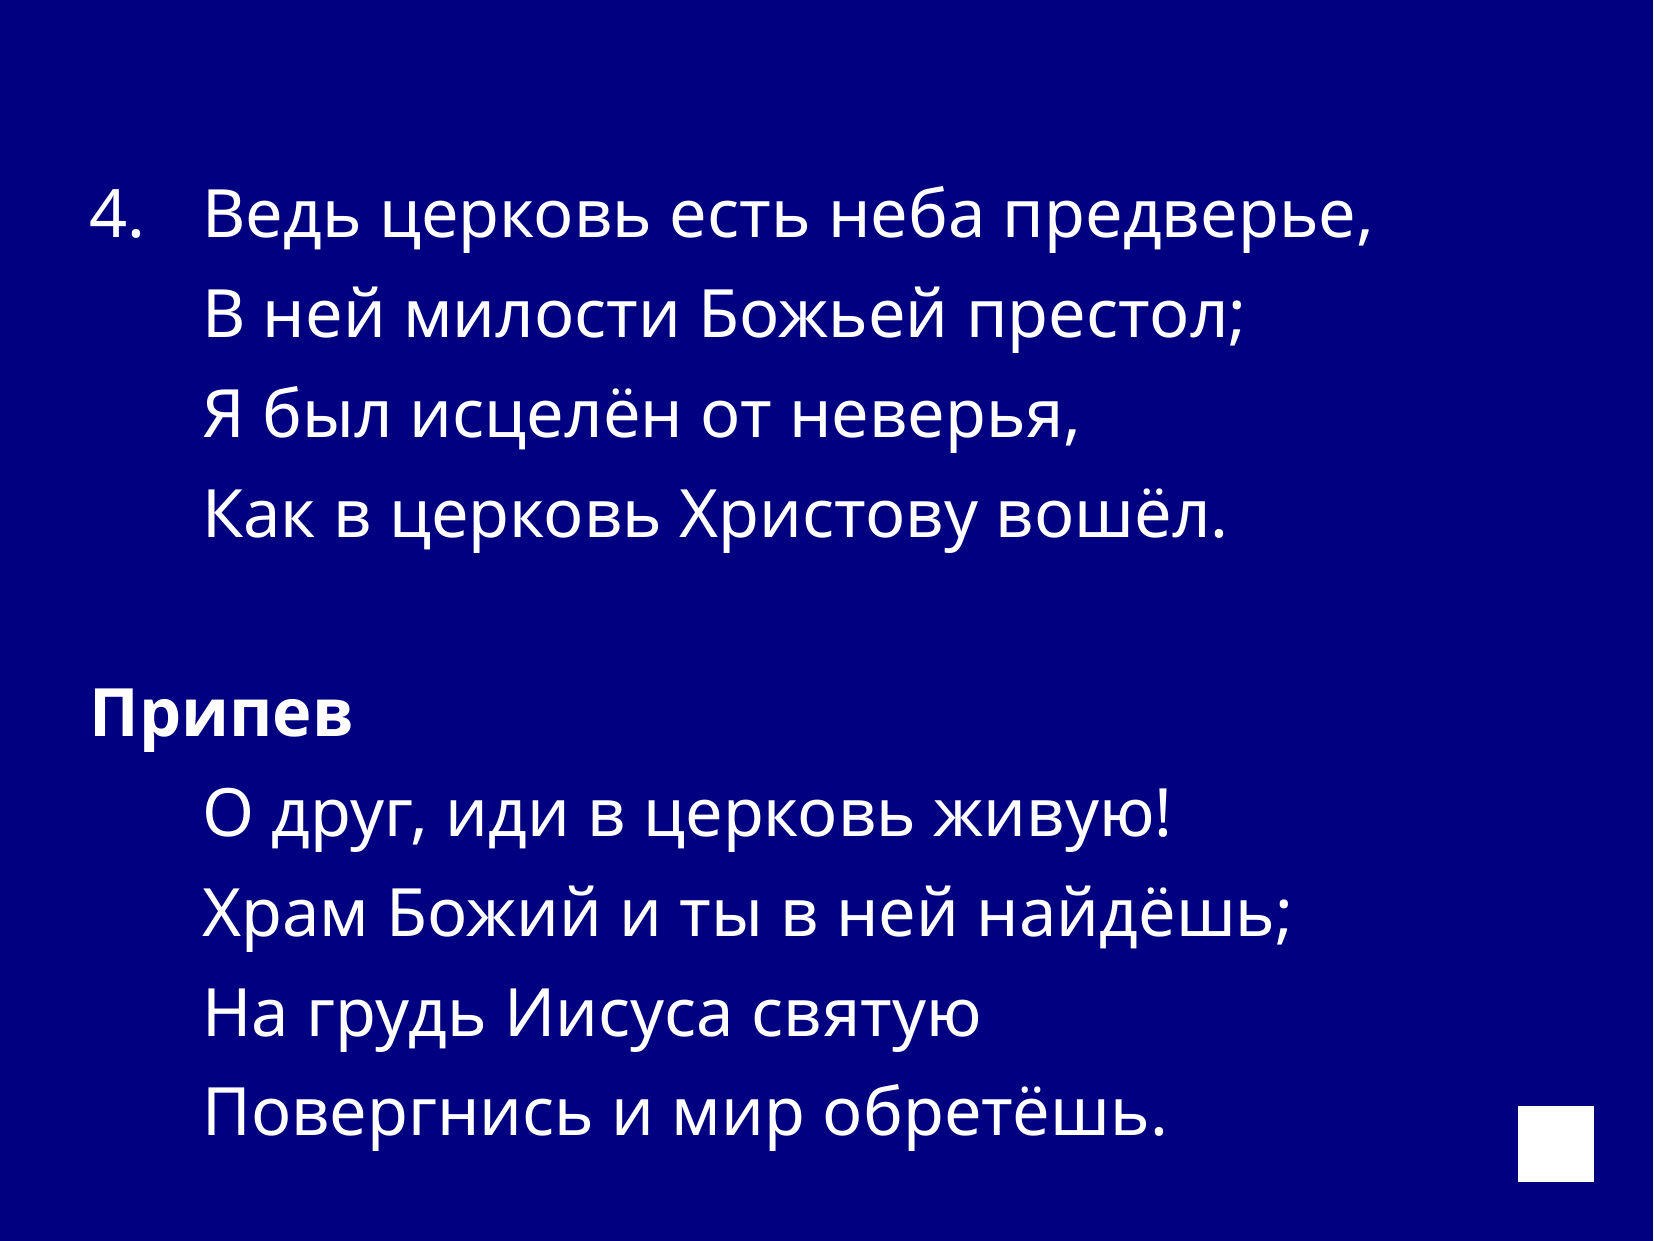

4.	Ведь церковь есть неба предверье,
	В ней милости Божьей престол;
	Я был исцелён от неверья,
	Как в церковь Христову вошёл.
Припев
	О друг, иди в церковь живую!
	Храм Божий и ты в ней найдёшь;
	На грудь Иисуса святую
	Повергнись и мир обретёшь.